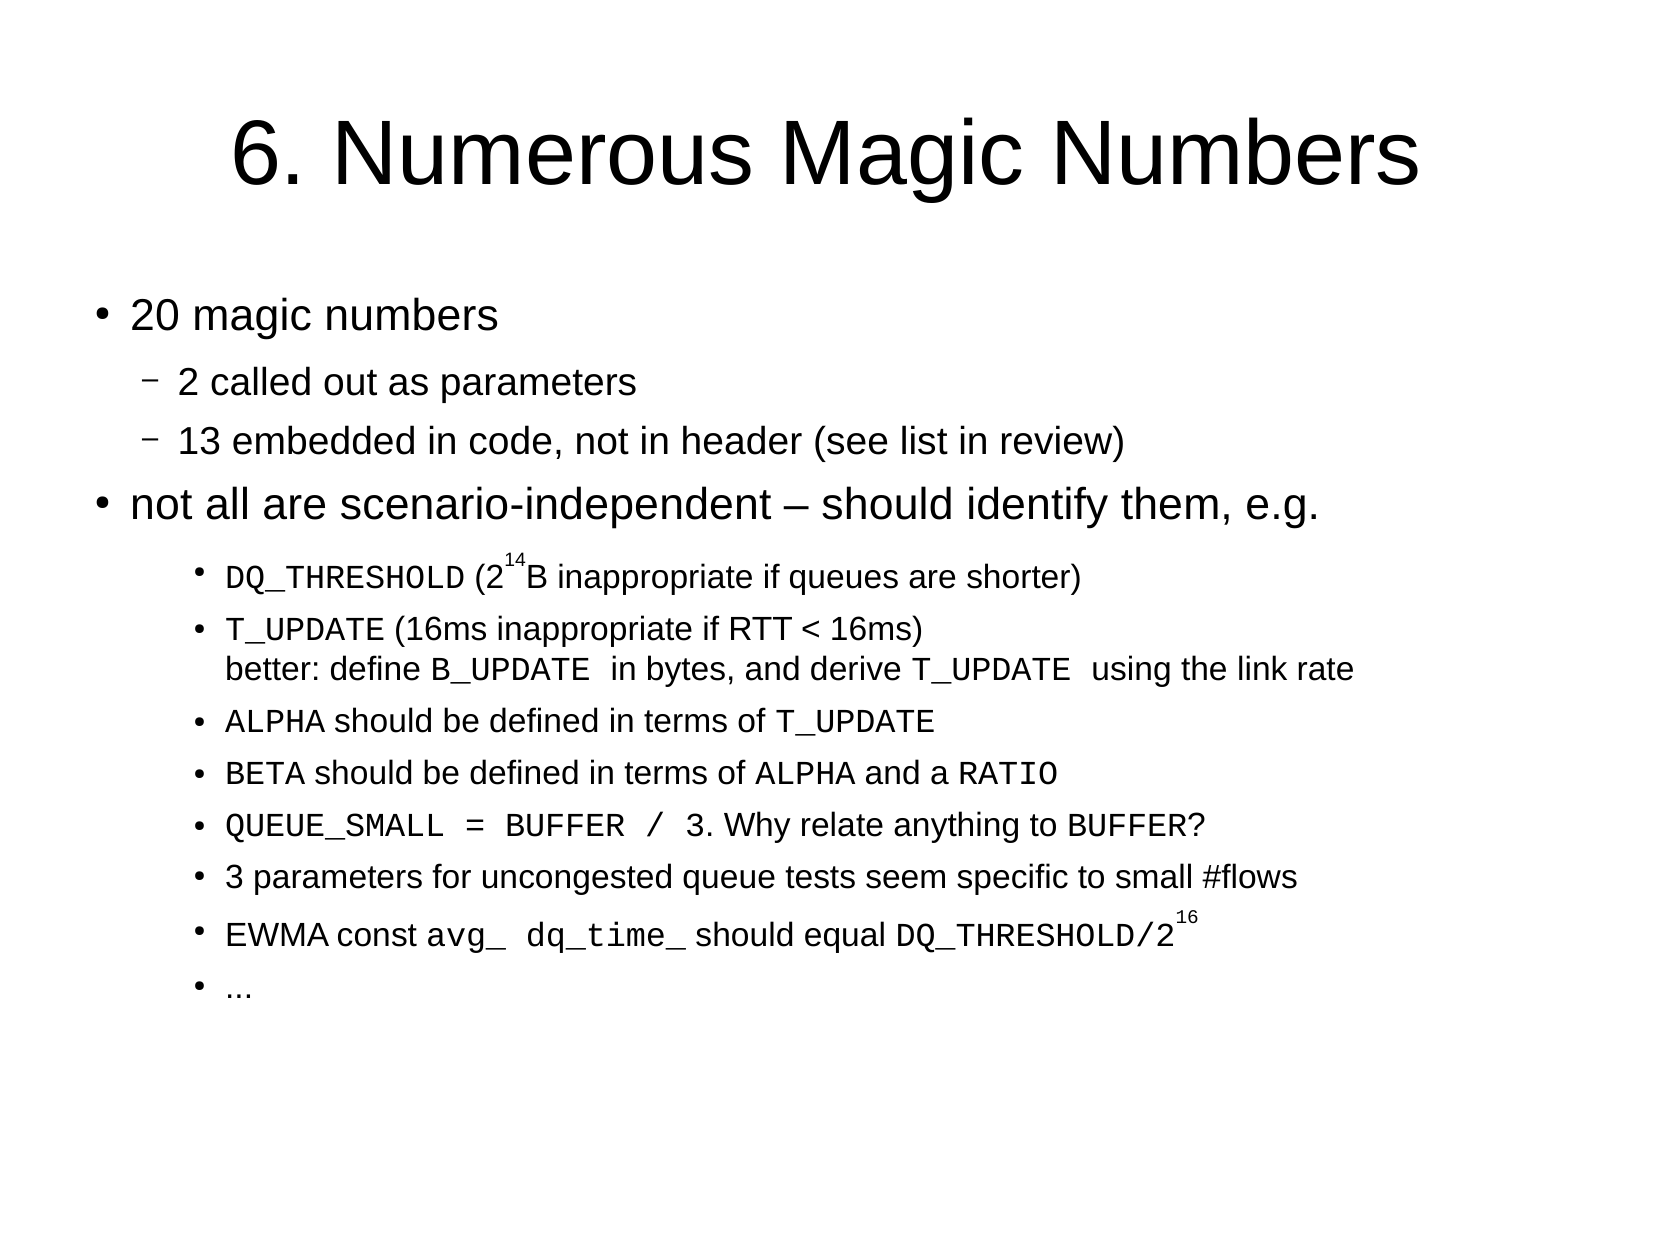

# 6. Numerous Magic Numbers
20 magic numbers
2 called out as parameters
13 embedded in code, not in header (see list in review)
not all are scenario-independent – should identify them, e.g.
DQ_THRESHOLD (214B inappropriate if queues are shorter)
T_UPDATE (16ms inappropriate if RTT < 16ms)
better: define B_UPDATE in bytes, and derive T_UPDATE using the link rate
ALPHA should be defined in terms of T_UPDATE
BETA should be defined in terms of ALPHA and a RATIO
QUEUE_SMALL = BUFFER / 3. Why relate anything to BUFFER?
3 parameters for uncongested queue tests seem specific to small #flows
EWMA const avg_ dq_time_ should equal DQ_THRESHOLD/216
...